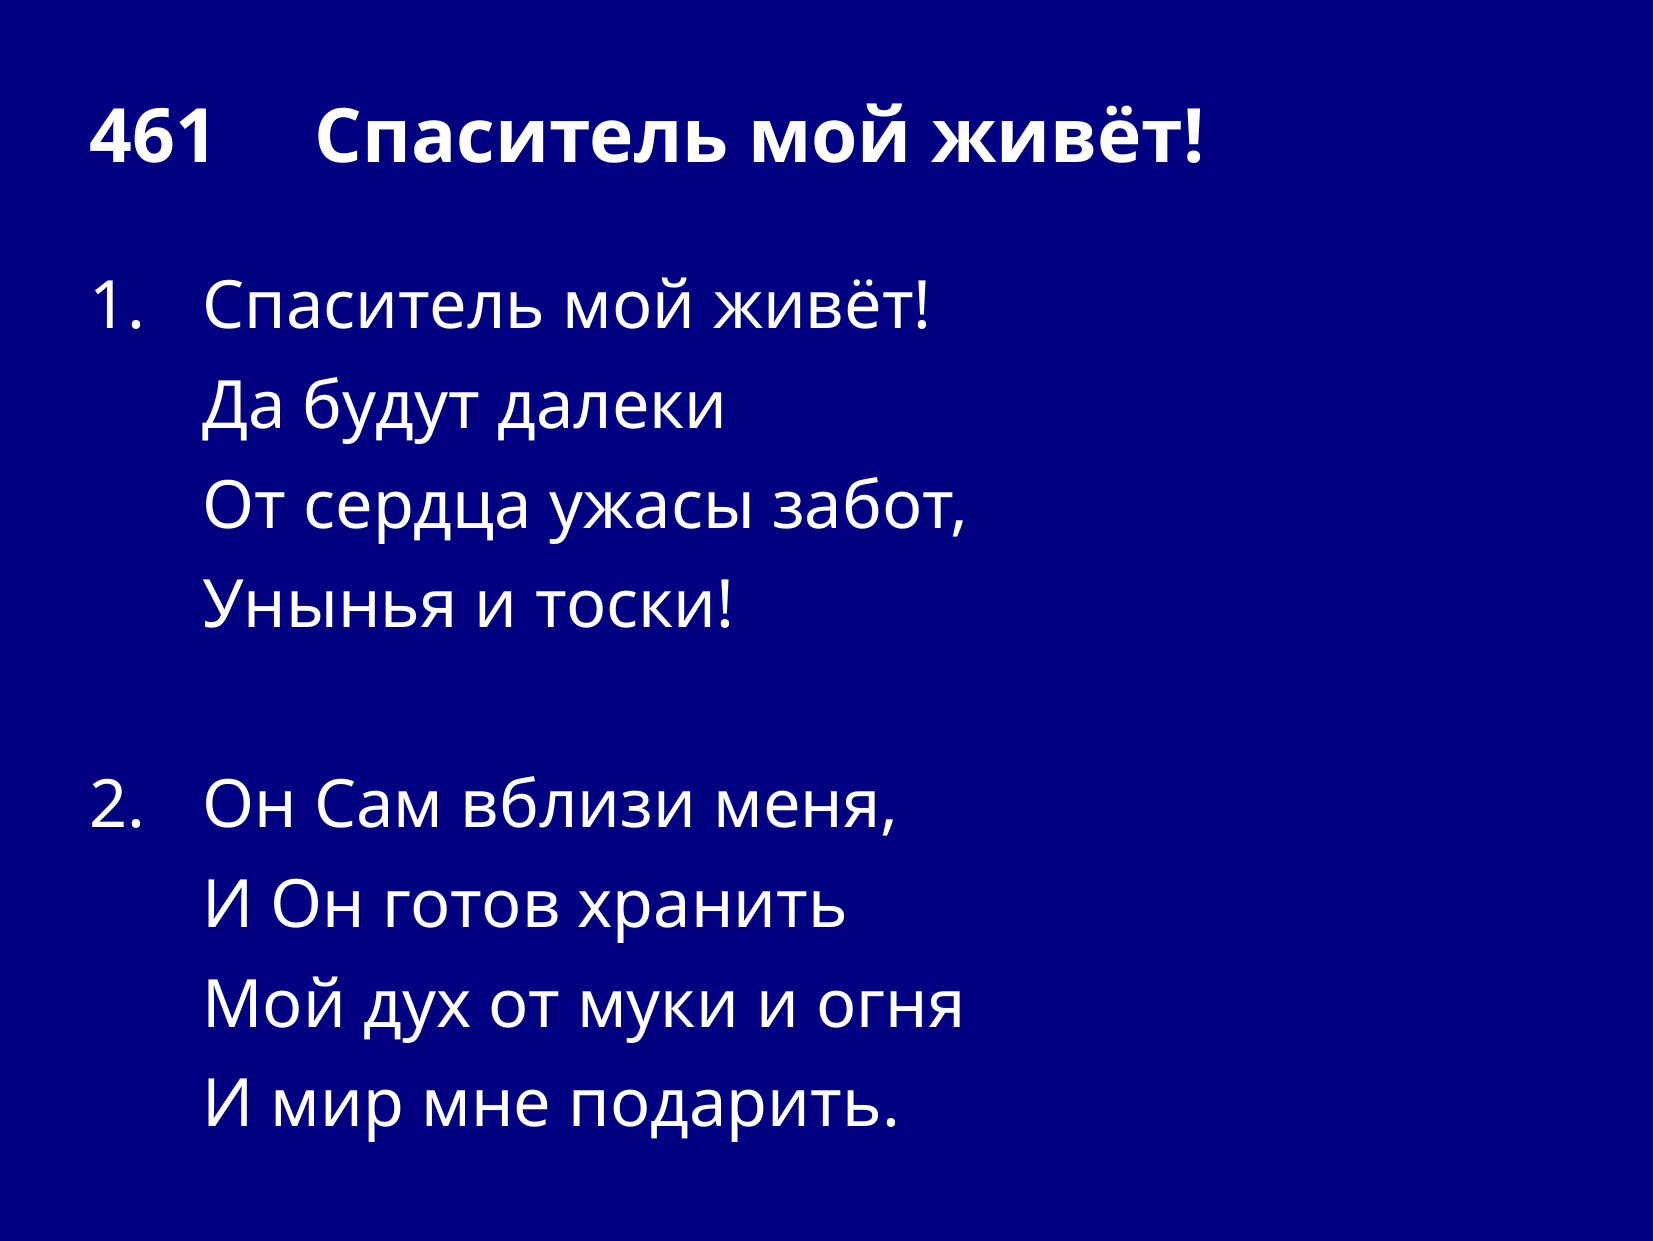

461	Спаситель мой живёт!
1.	Спаситель мой живёт!
	Да будут далеки
	От сердца ужасы забот,
	Унынья и тоски!
2.	Он Сам вблизи меня,
	И Он готов хранить
	Мой дух от муки и огня
	И мир мне подарить.